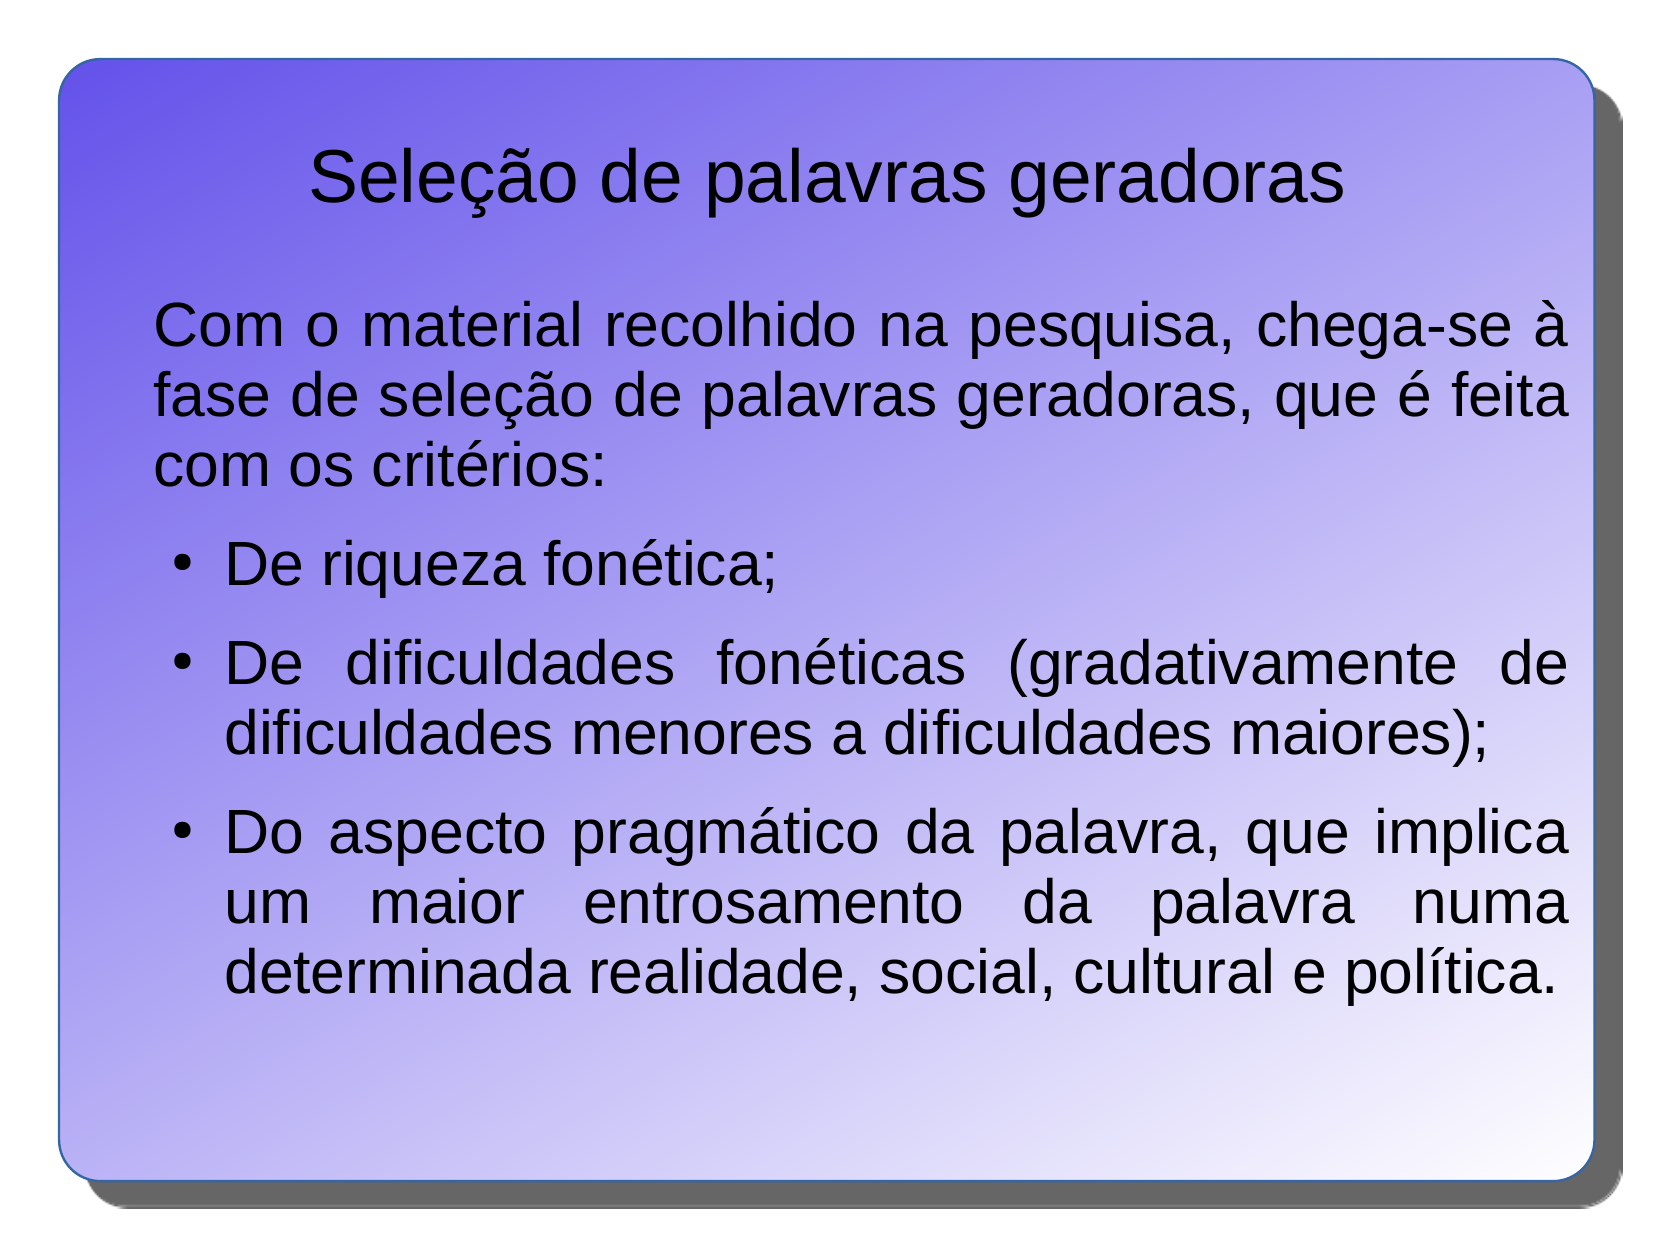

# Seleção de palavras geradoras
Com o material recolhido na pesquisa, chega-se à fase de seleção de palavras geradoras, que é feita com os critérios:
De riqueza fonética;
De dificuldades fonéticas (gradativamente de dificuldades menores a dificuldades maiores);
Do aspecto pragmático da palavra, que implica um maior entrosamento da palavra numa determinada realidade, social, cultural e política.